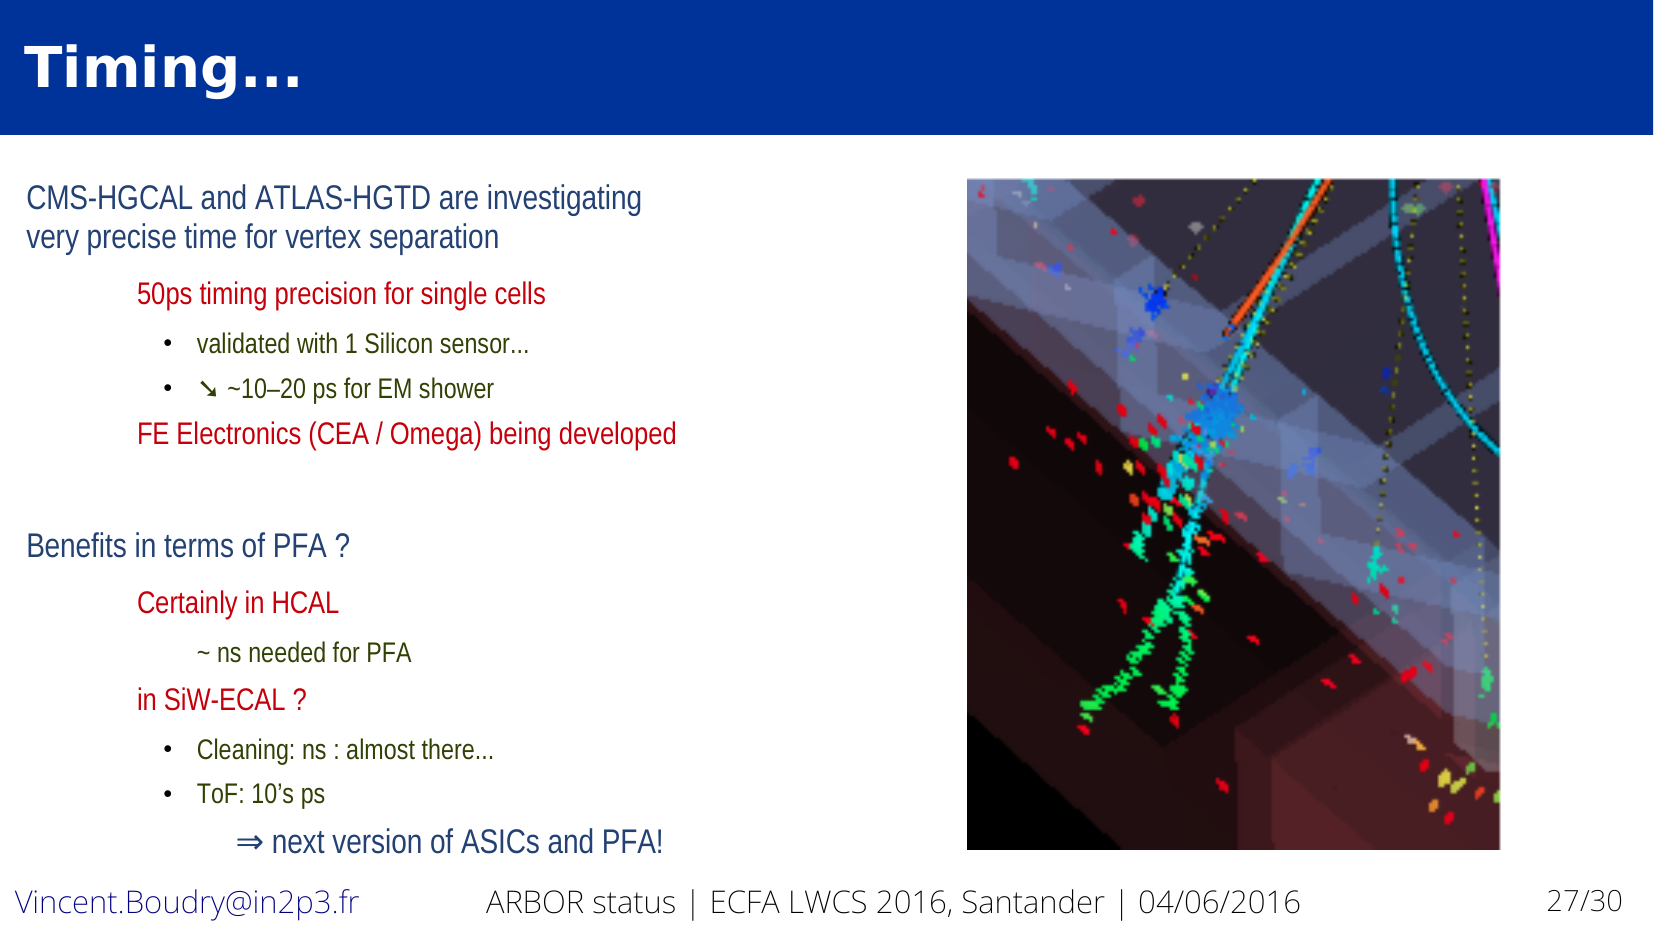

# Timing...
CMS-HGCAL and ATLAS-HGTD are investigating
very precise time for vertex separation
50ps timing precision for single cells
validated with 1 Silicon sensor...
➘ ~10–20 ps for EM shower
FE Electronics (CEA / Omega) being developed
Benefits in terms of PFA ?
Certainly in HCAL
~ ns needed for PFA
in SiW-ECAL ?
Cleaning: ns : almost there...
ToF: 10’s ps
 	 	 	 ⇒ next version of ASICs and PFA!
ARBOR status | ECFA LWCS 2016, Santander | 04/06/2016
27